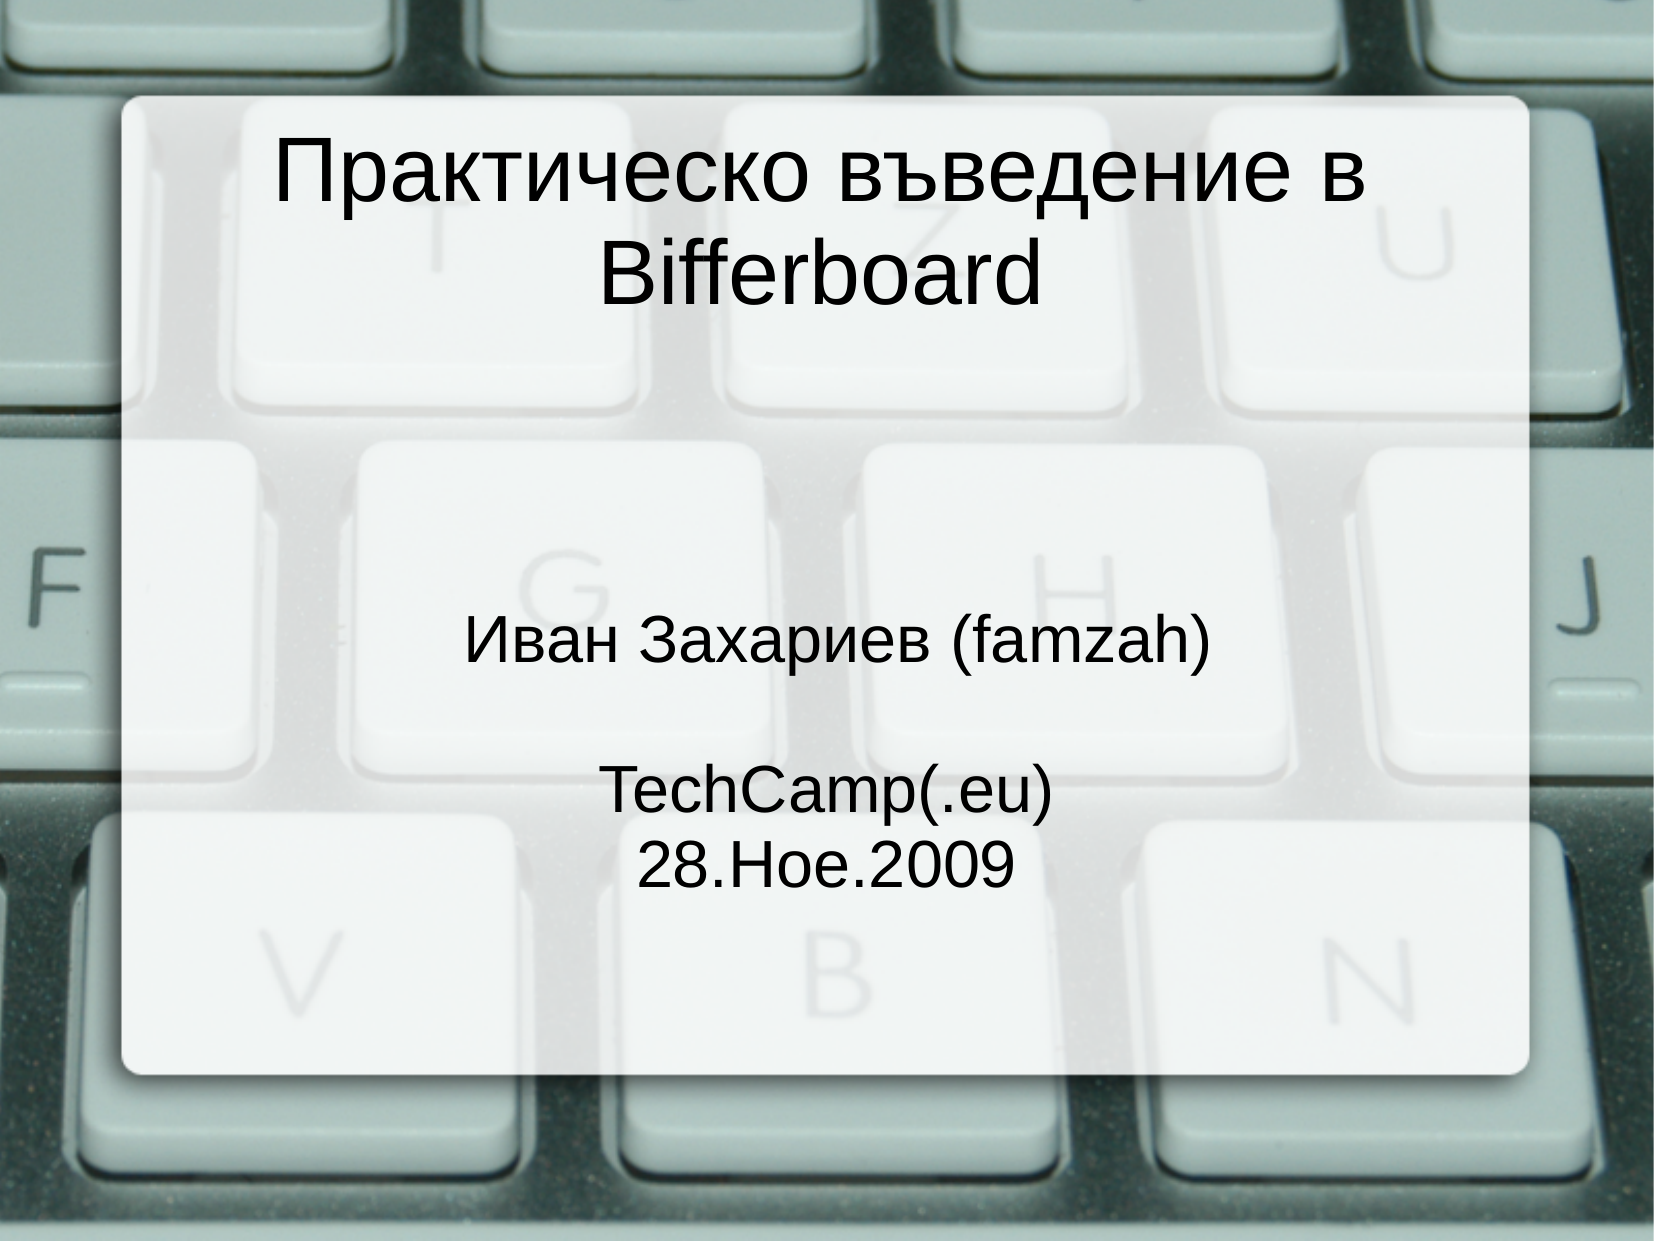

# Практическо въведение в Bifferboard
Иван Захариев (famzah)
TechCamp(.eu)
28.Ное.2009